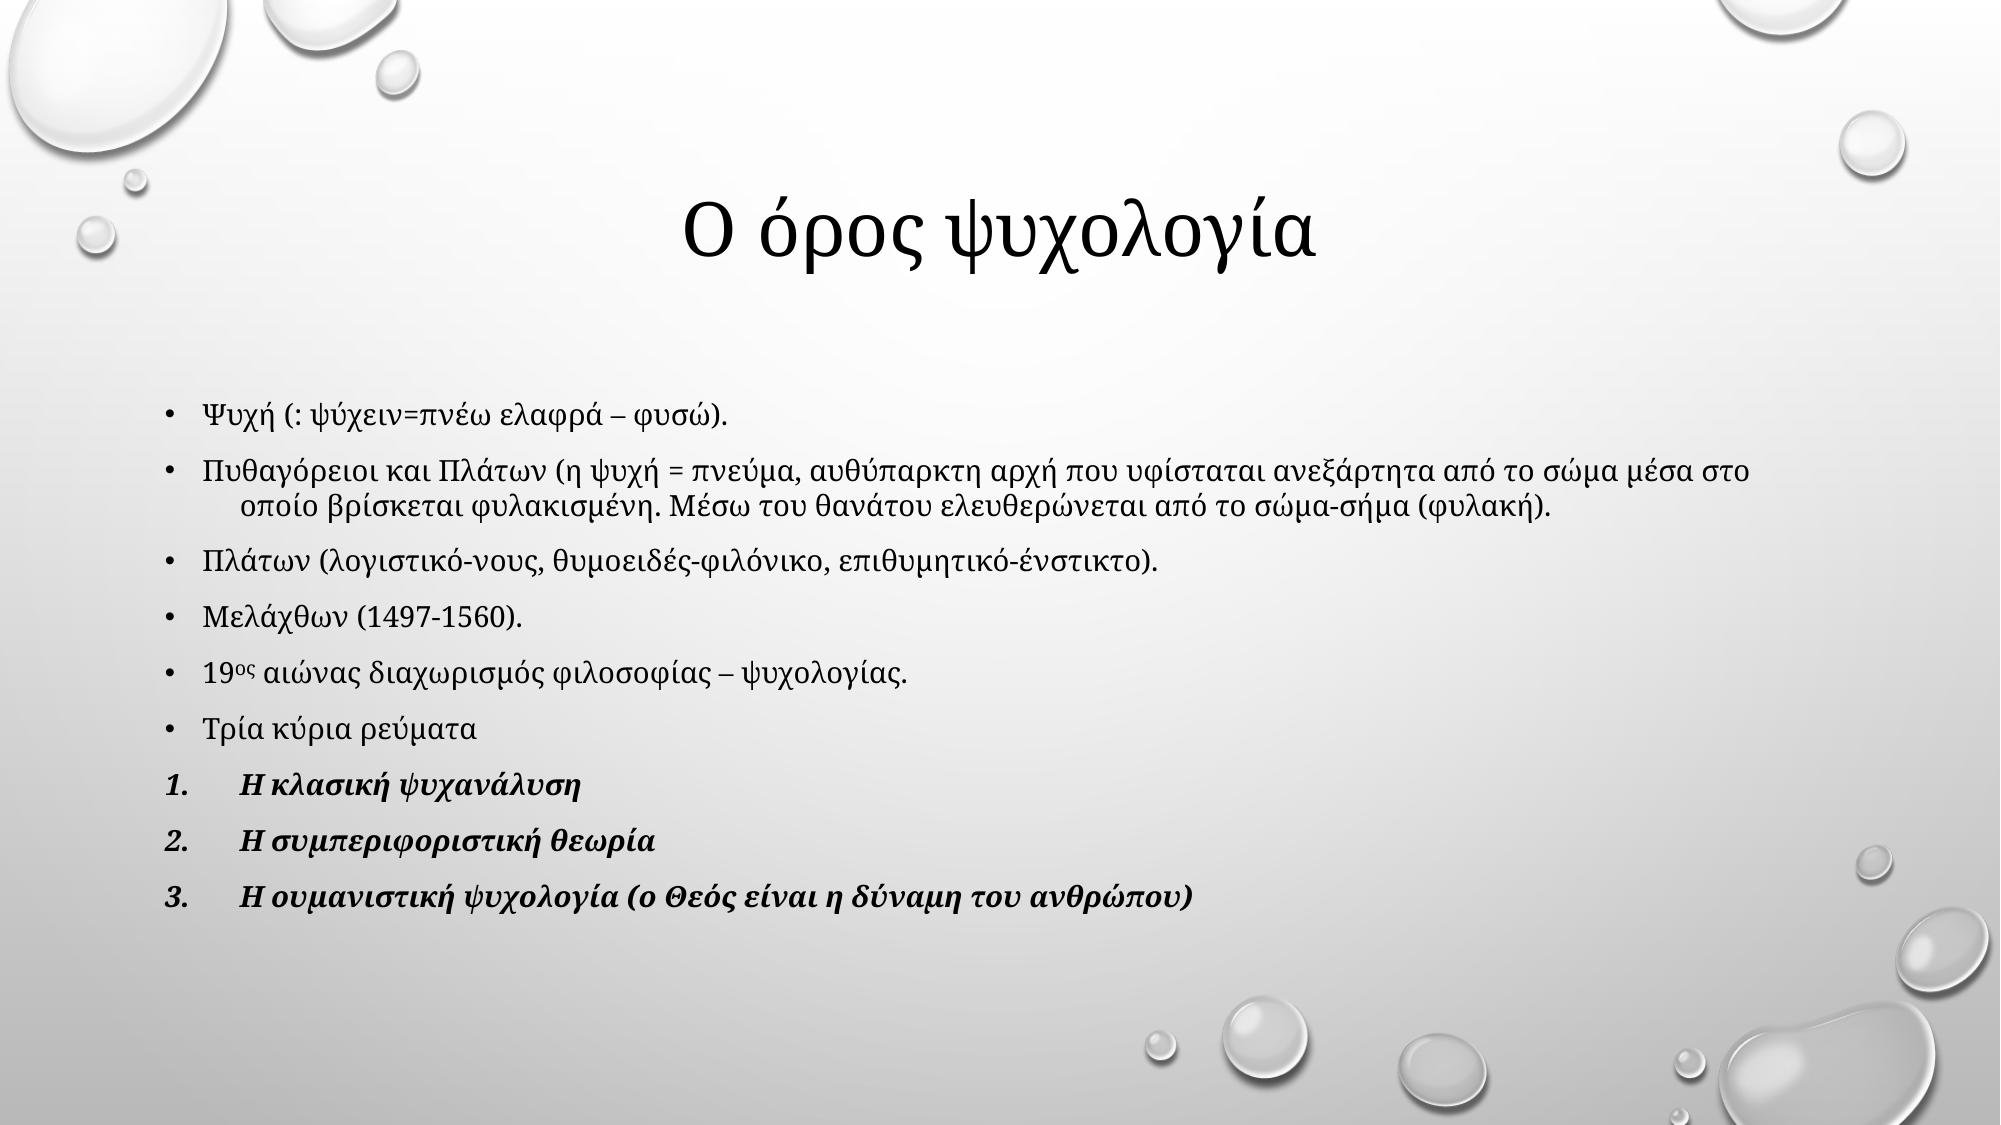

# Ο όρος ψυχολογία
Ψυχή (: ψύχειν=πνέω ελαφρά – φυσώ).
Πυθαγόρειοι και Πλάτων (η ψυχή = πνεύμα, αυθύπαρκτη αρχή που υφίσταται ανεξάρτητα από το σώμα μέσα στο οποίο βρίσκεται φυλακισμένη. Μέσω του θανάτου ελευθερώνεται από το σώμα-σήμα (φυλακή).
Πλάτων (λογιστικό-νους, θυμοειδές-φιλόνικο, επιθυμητικό-ένστικτο).
Μελάχθων (1497-1560).
19ος αιώνας διαχωρισμός φιλοσοφίας – ψυχολογίας.
Τρία κύρια ρεύματα
Η κλασική ψυχανάλυση
Η συμπεριφοριστική θεωρία
Η ουμανιστική ψυχολογία (ο Θεός είναι η δύναμη του ανθρώπου)